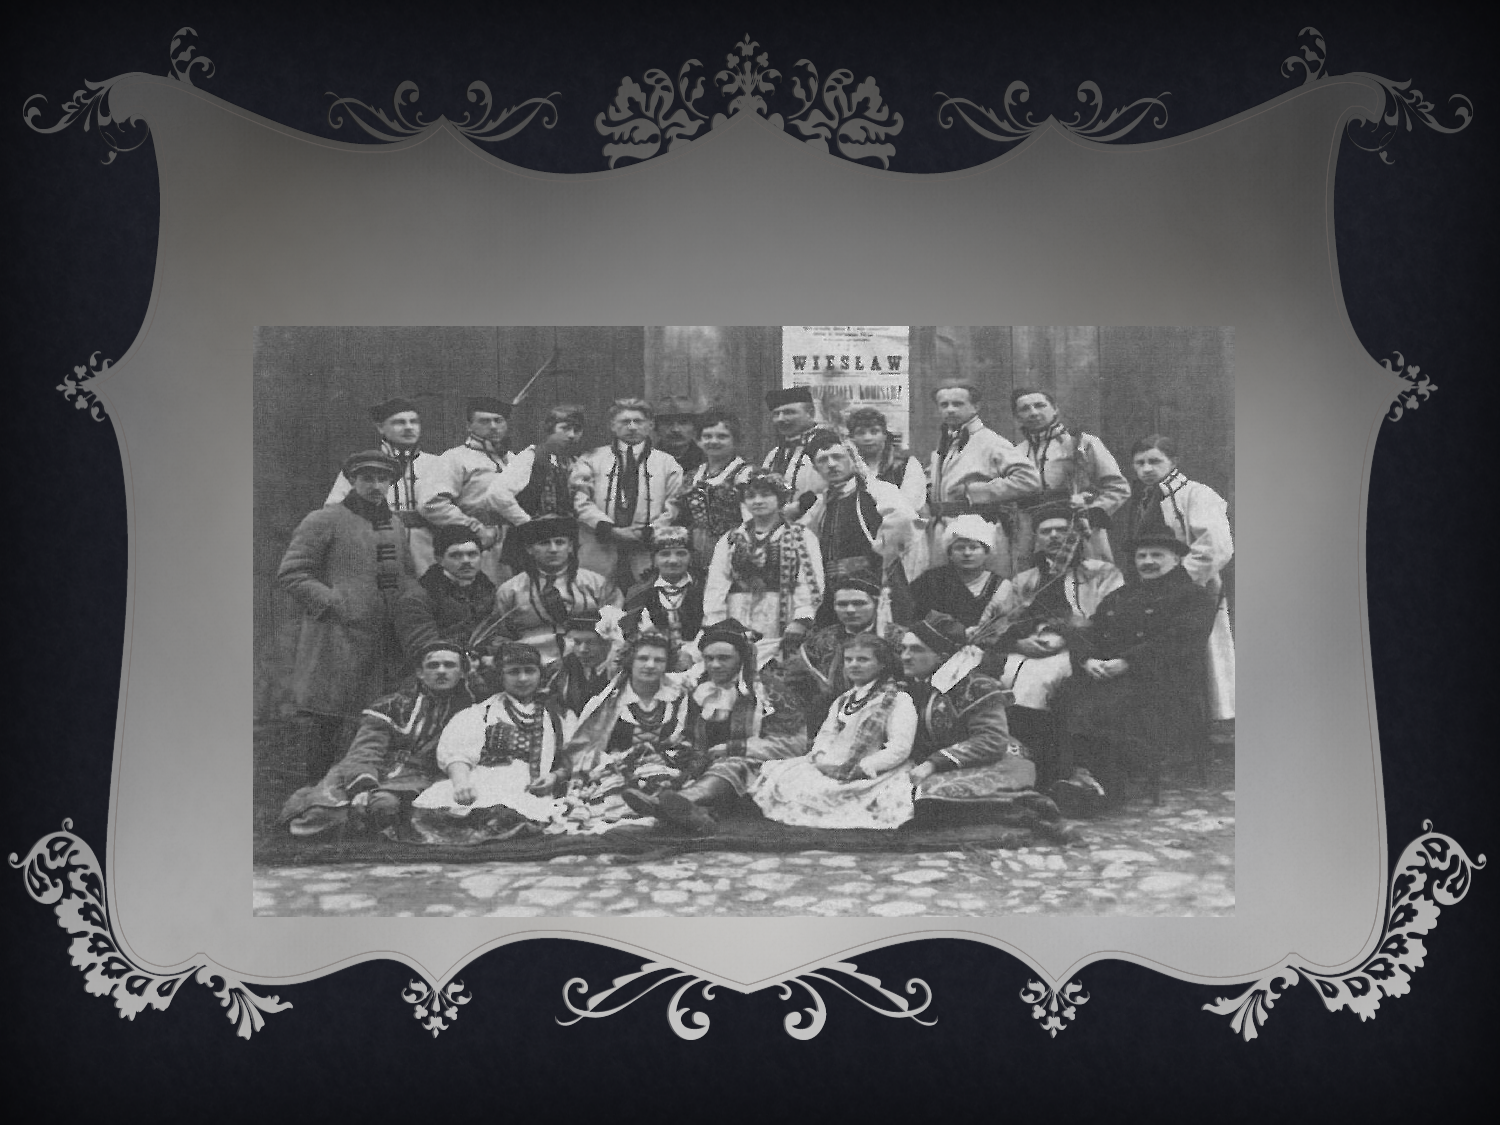

# W 1922r. WE WSPÓŁPRACY Z TOWARZYSTWEM GIMNASTYCZNYM „SOKÓŁ” I ORKIESTRĄ SALINARNĄ wystawiono operetkę „Wiesław”